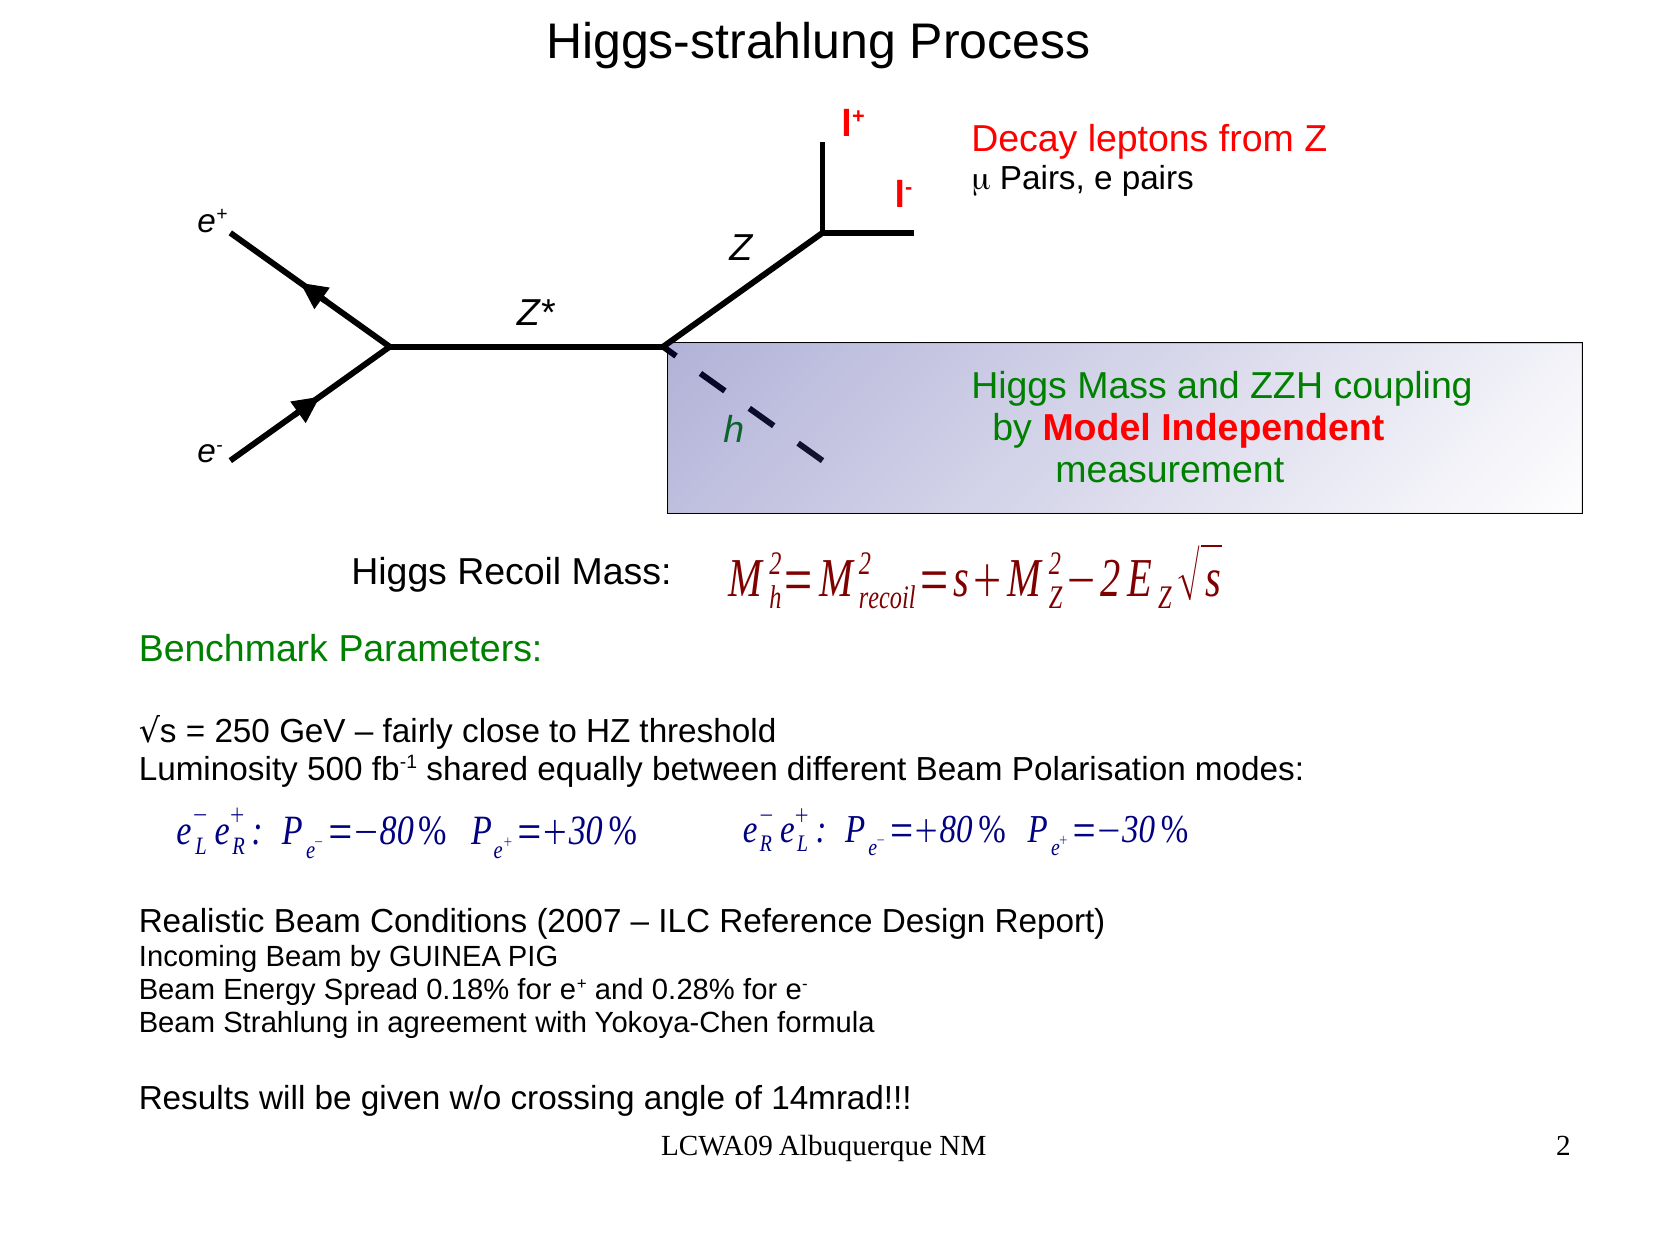

Higgs-strahlung Process
Decay leptons from Z
μ Pairs, e pairs
Higgs Mass and ZZH coupling
 by Model Independent
 measurement
l+
l-
e+
Z
Z*
h
e-
Higgs Recoil Mass:
Benchmark Parameters:
√s = 250 GeV – fairly close to HZ threshold
Luminosity 500 fb-1 shared equally between different Beam Polarisation modes:
Realistic Beam Conditions (2007 – ILC Reference Design Report)
Incoming Beam by GUINEA PIG
Beam Energy Spread 0.18% for e+ and 0.28% for e-
Beam Strahlung in agreement with Yokoya-Chen formula
Results will be given w/o crossing angle of 14mrad!!!
LCWA09 albuquerque NM
2